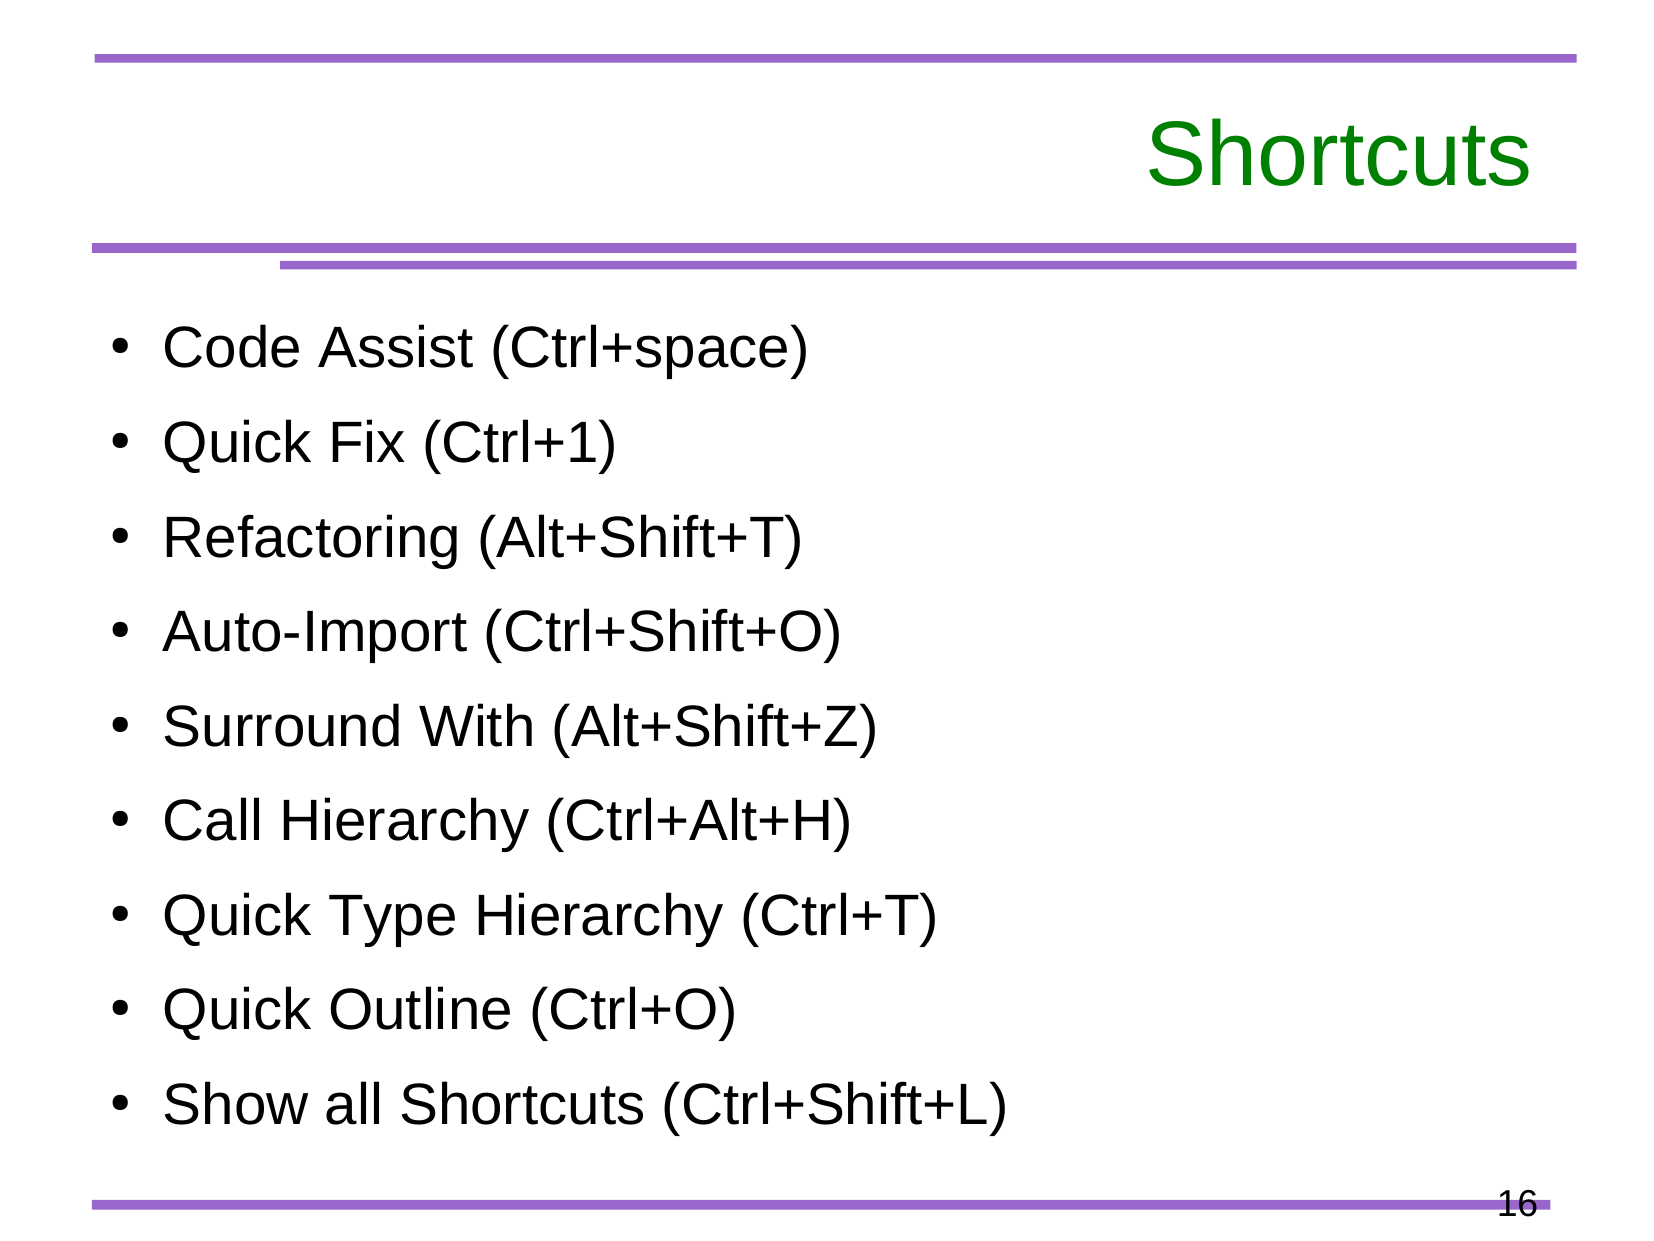

# Shortcuts
Code Assist (Ctrl+space)
Quick Fix (Ctrl+1)
Refactoring (Alt+Shift+T)
Auto-Import (Ctrl+Shift+O)
Surround With (Alt+Shift+Z)
Call Hierarchy (Ctrl+Alt+H)
Quick Type Hierarchy (Ctrl+T)
Quick Outline (Ctrl+O)
Show all Shortcuts (Ctrl+Shift+L)